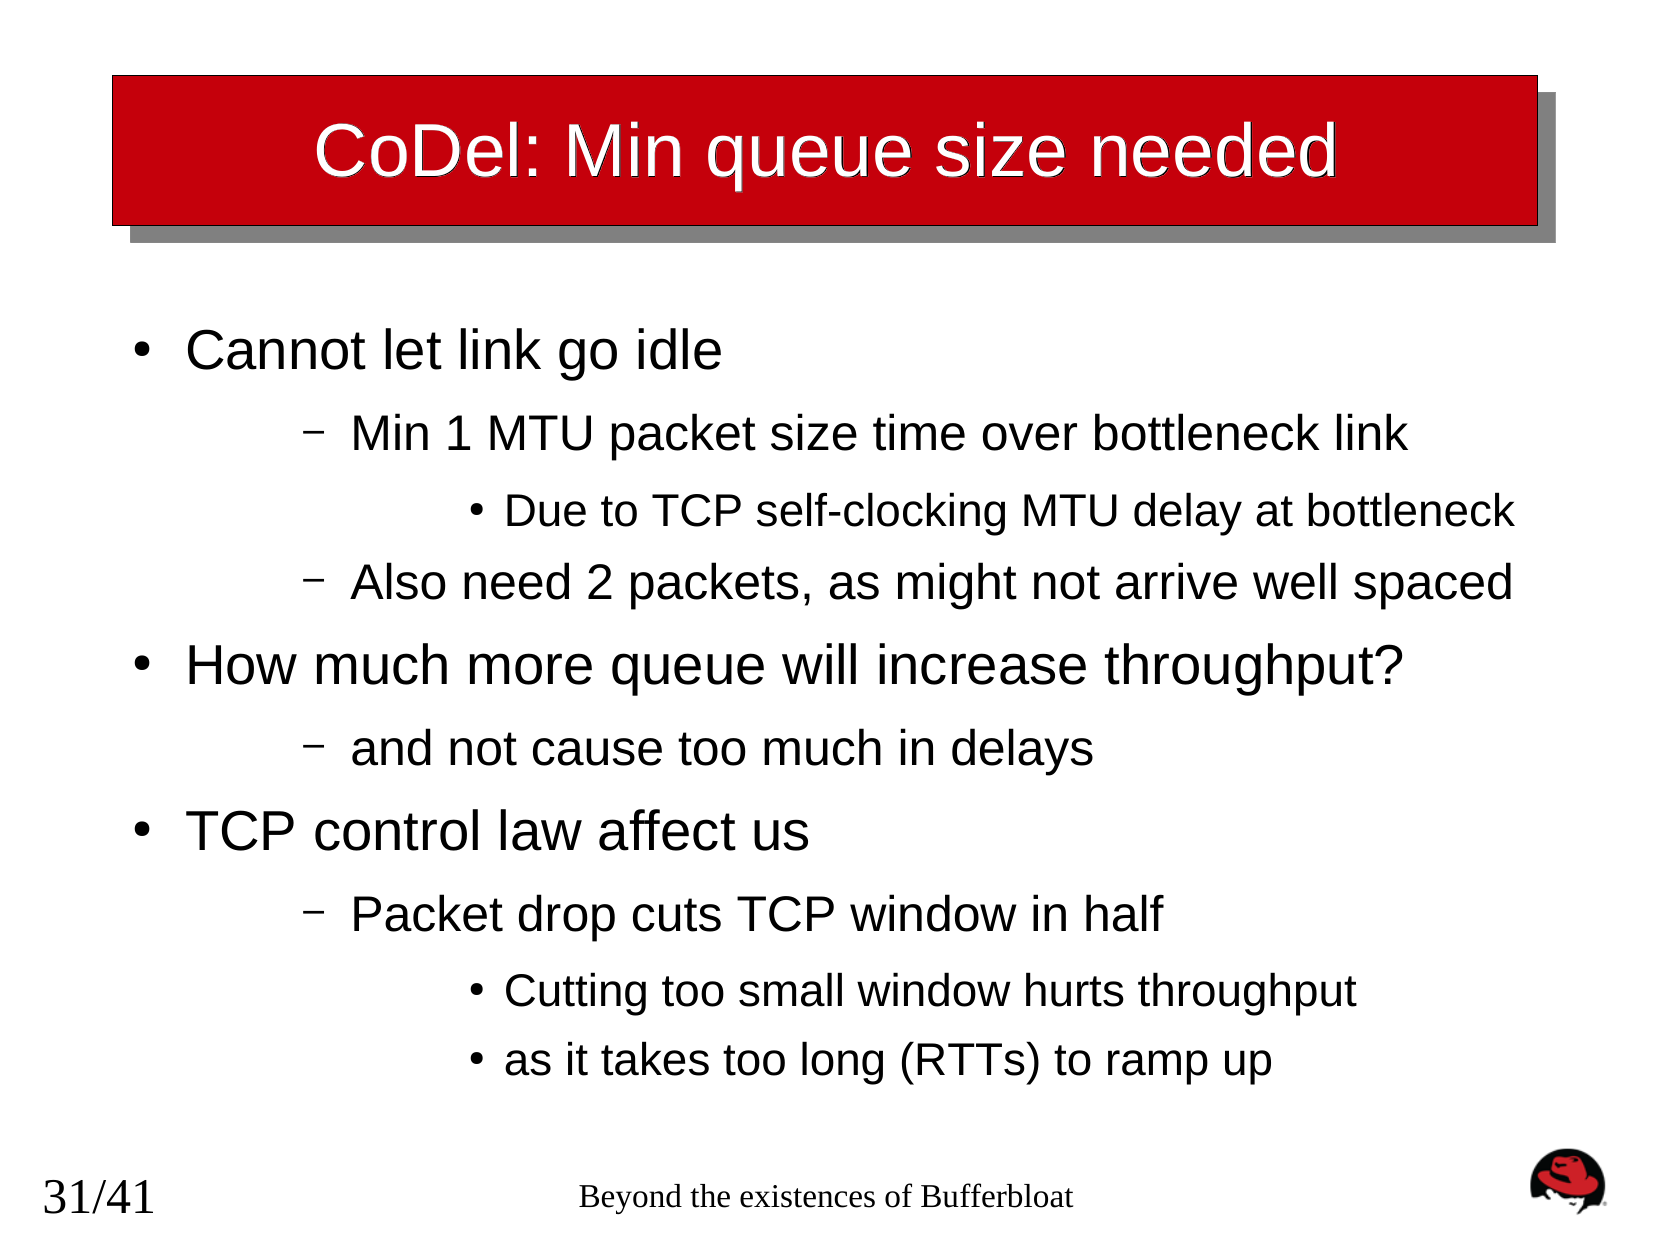

# CoDel: Min queue size needed
Cannot let link go idle
Min 1 MTU packet size time over bottleneck link
Due to TCP self-clocking MTU delay at bottleneck
Also need 2 packets, as might not arrive well spaced
How much more queue will increase throughput?
and not cause too much in delays
TCP control law affect us
Packet drop cuts TCP window in half
Cutting too small window hurts throughput
as it takes too long (RTTs) to ramp up